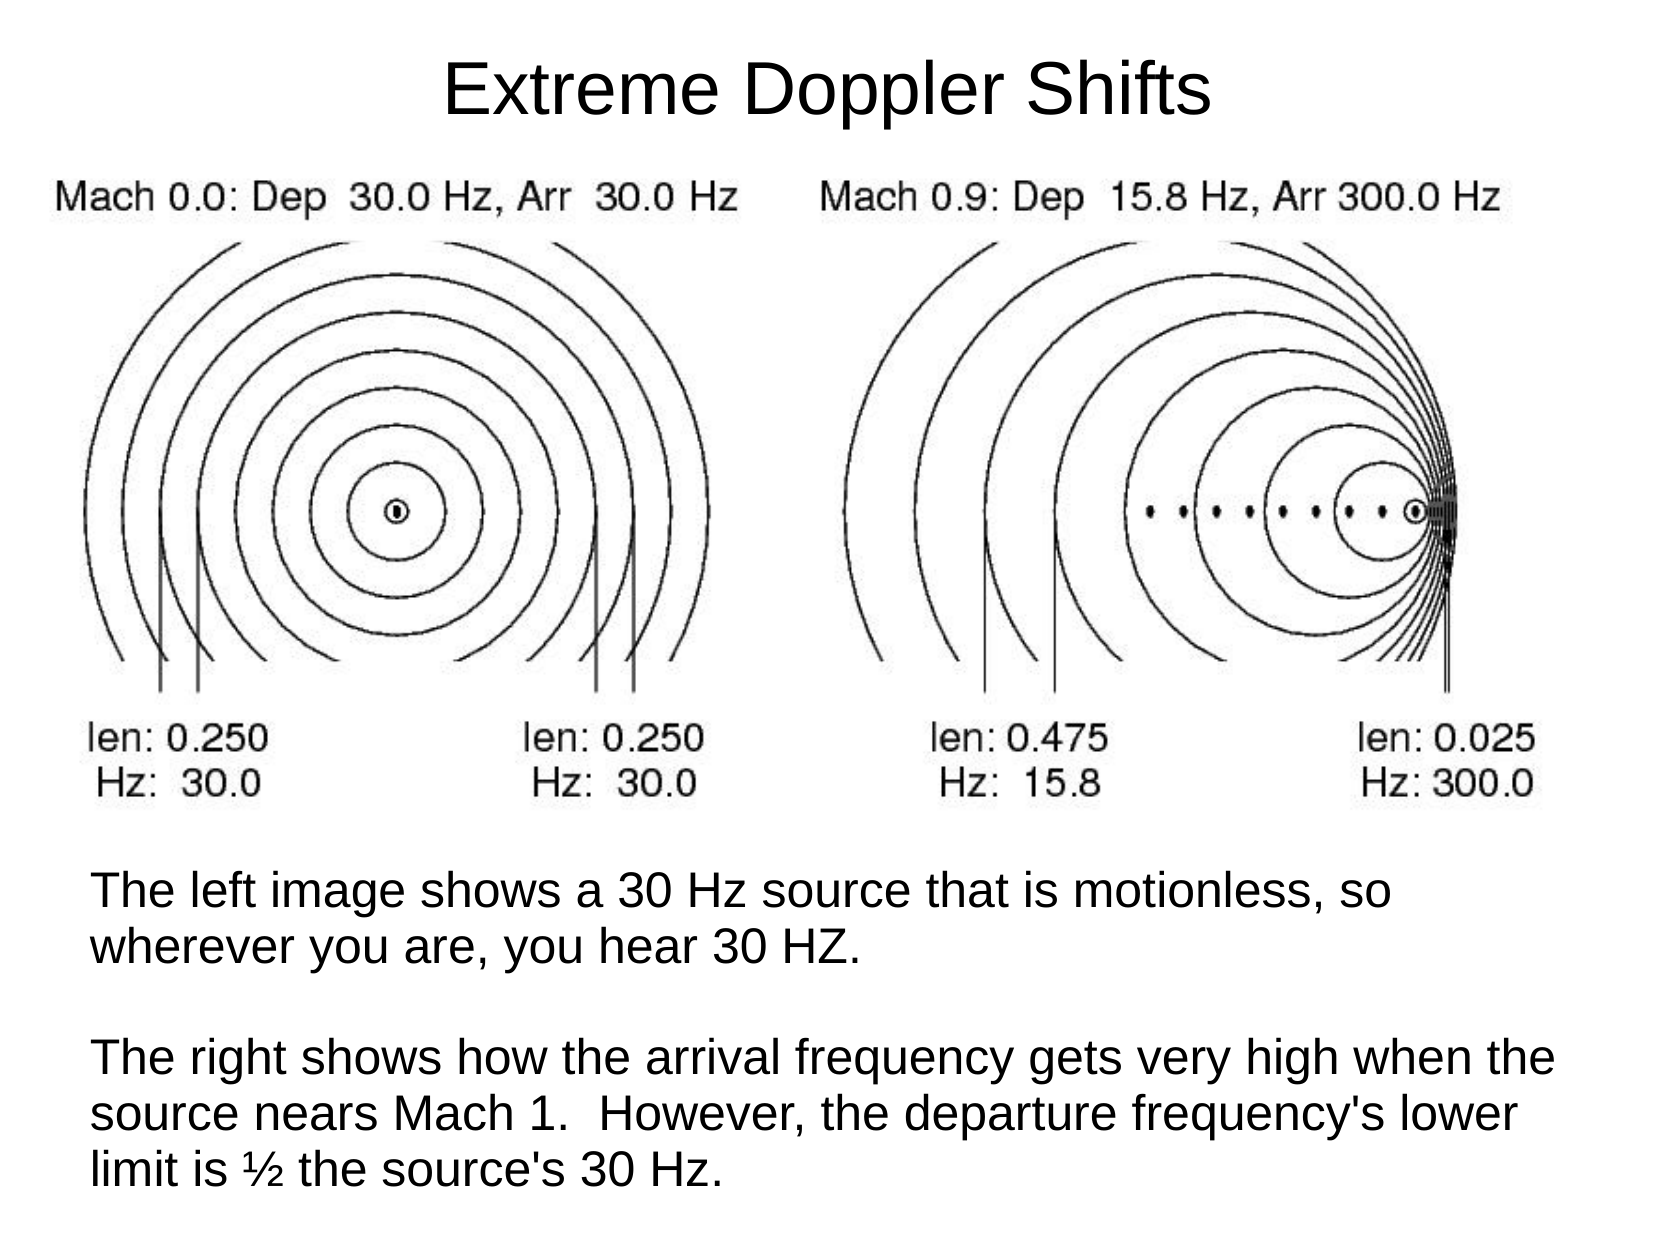

# Extreme Doppler Shifts
The left image shows a 30 Hz source that is motionless, so wherever you are, you hear 30 HZ.
The right shows how the arrival frequency gets very high when the source nears Mach 1. However, the departure frequency's lower limit is ½ the source's 30 Hz.